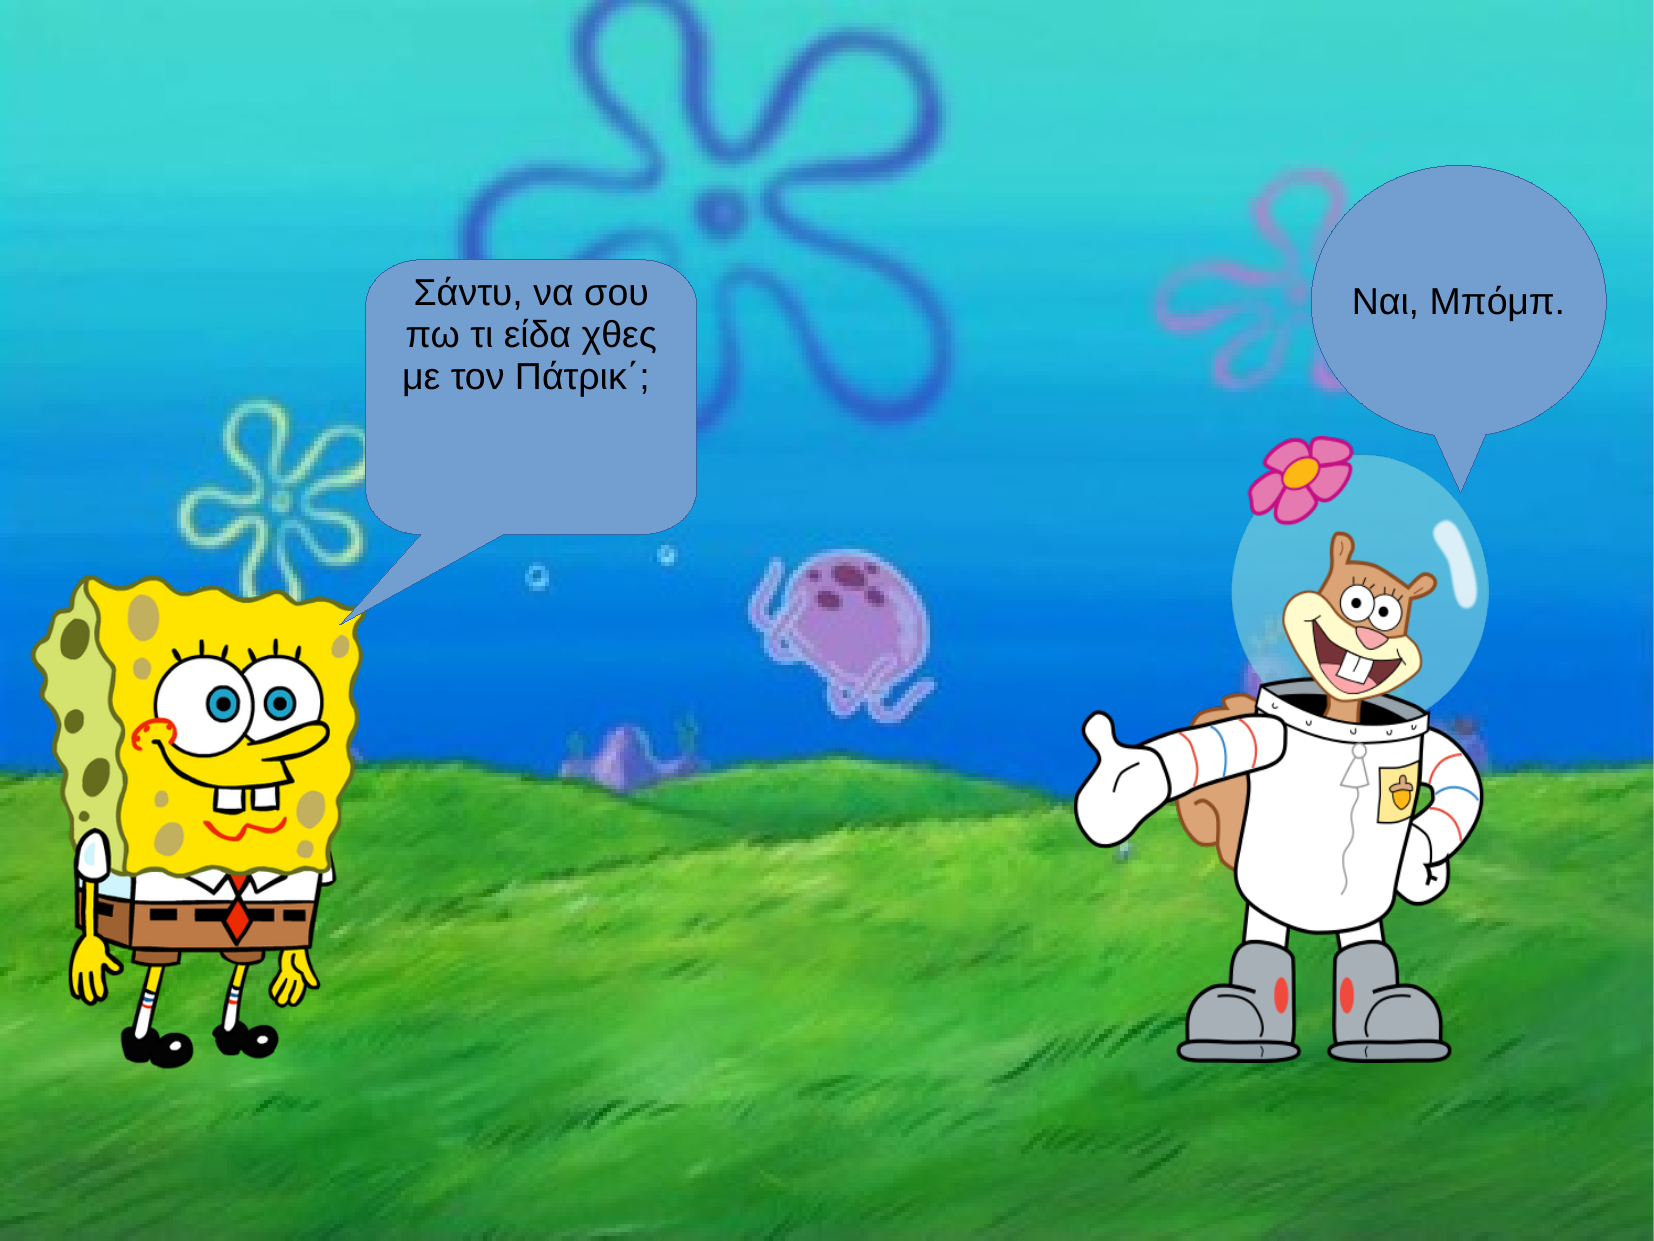

Ναι, Μπόμπ.
Σάντυ, να σου
πω τι είδα χθες
με τον Πάτρικ΄;